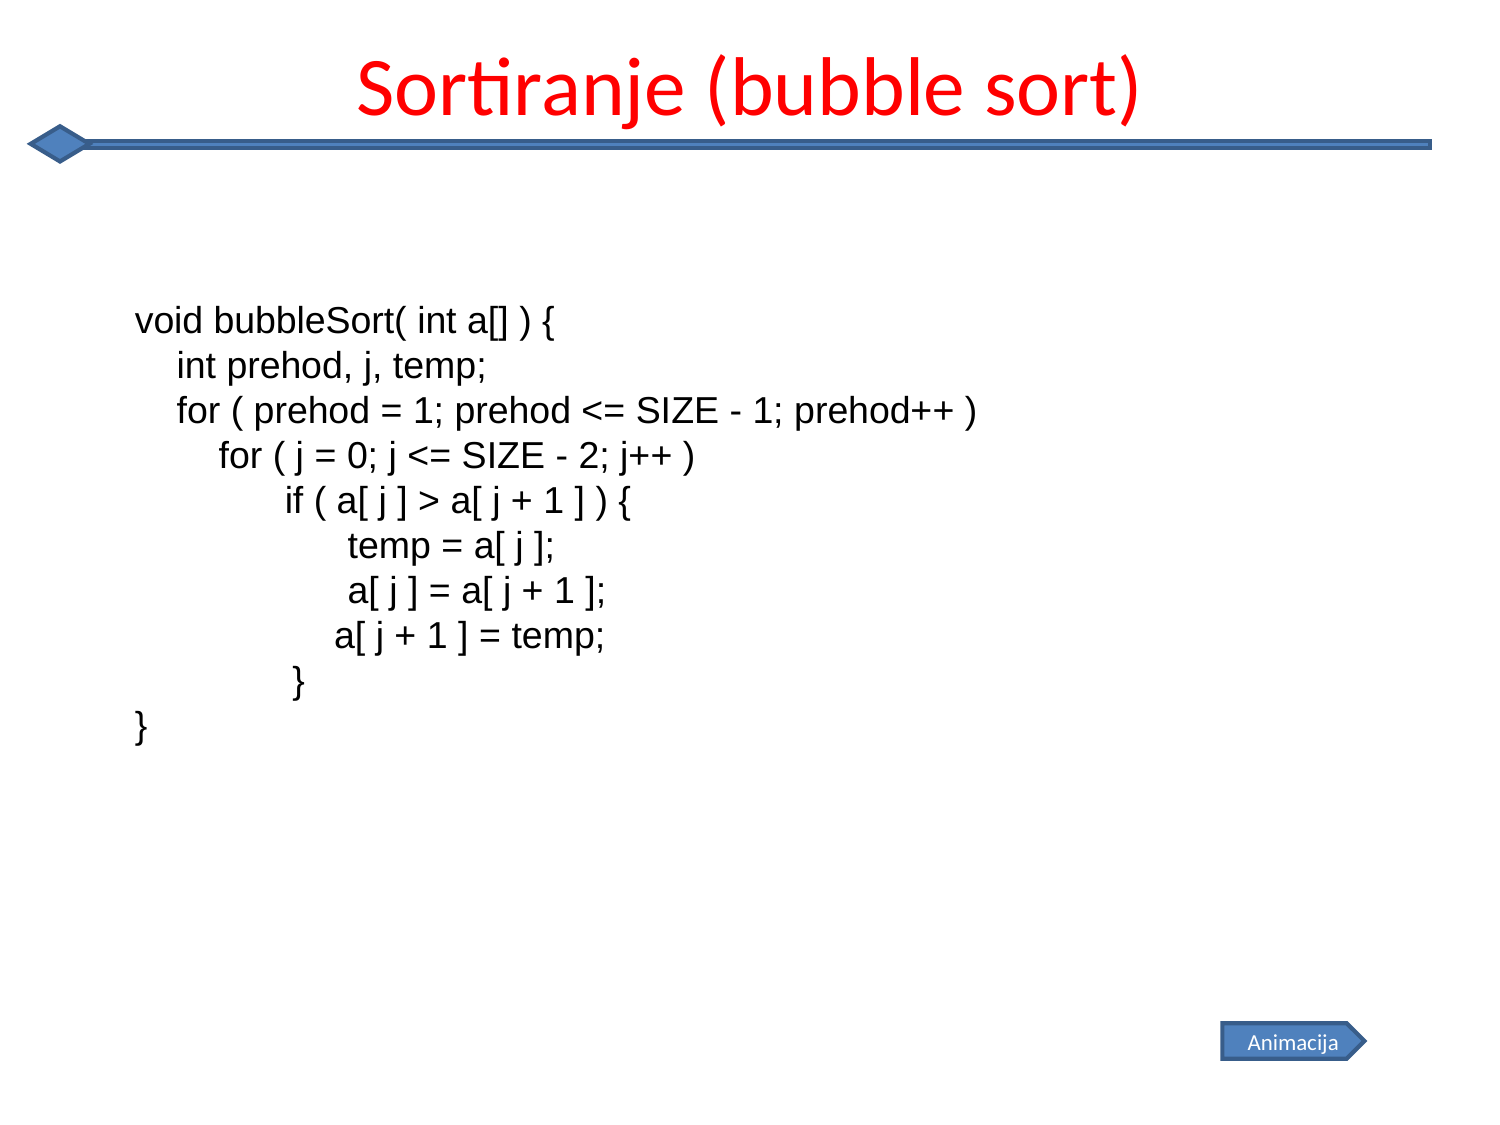

# Sortiranje (bubble sort)
void bubbleSort( int a[] ) {
 int prehod, j, temp;
 for ( prehod = 1; prehod <= SIZE - 1; prehod++ )
 for ( j = 0; j <= SIZE - 2; j++ )
	if ( a[ j ] > a[ j + 1 ] ) {
	 temp = a[ j ];
	 a[ j ] = a[ j + 1 ];
 a[ j + 1 ] = temp;
 }
}
Animacija